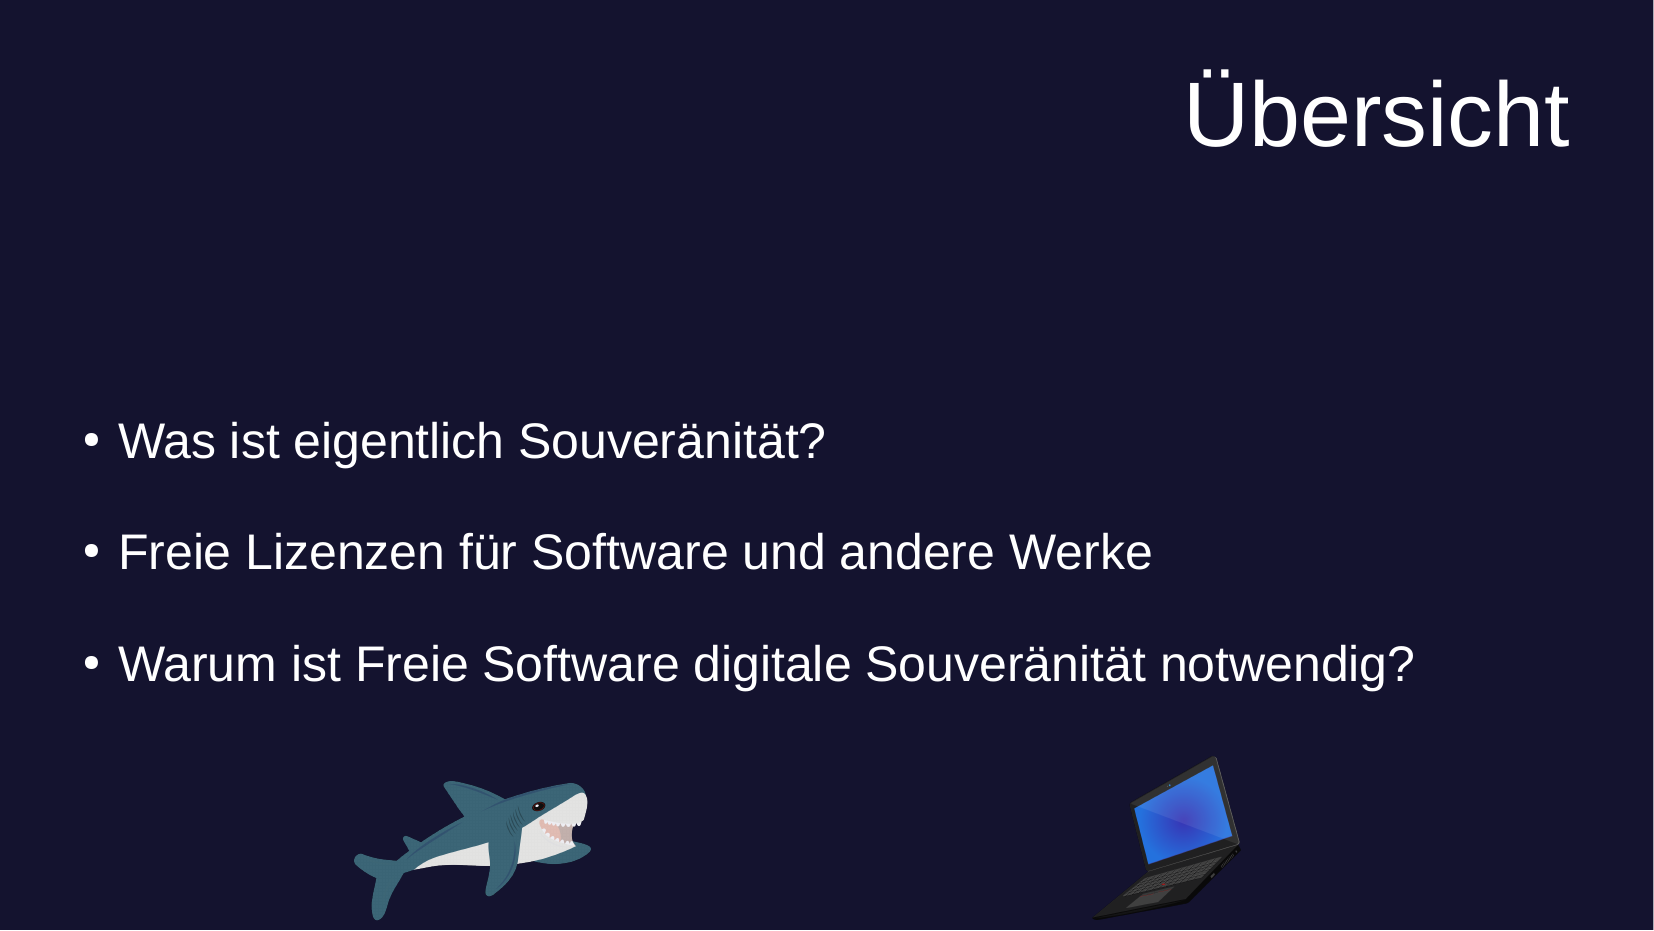

# Übersicht
Was ist eigentlich Souveränität?
Freie Lizenzen für Software und andere Werke
Warum ist Freie Software digitale Souveränität notwendig?